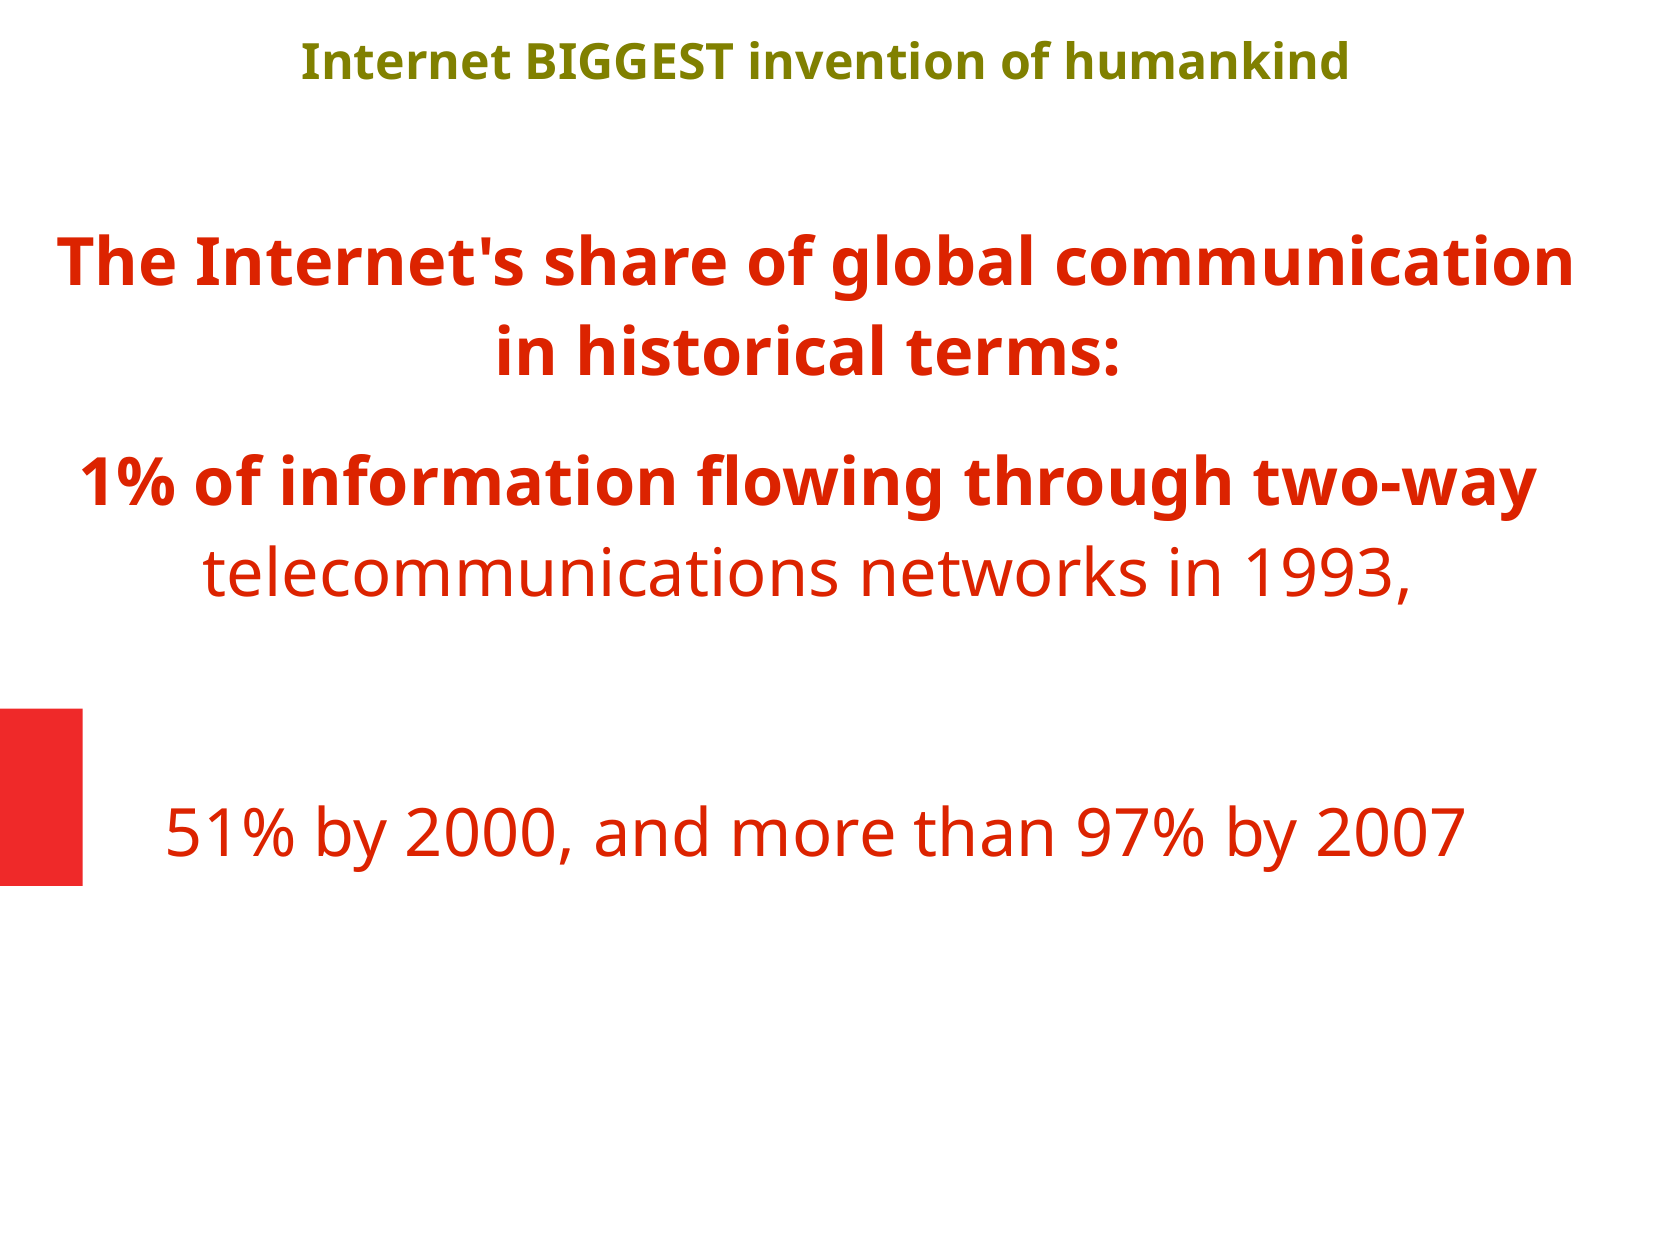

# Internet BIGGEST invention of humankind
The Internet's share of global communication in historical terms:
1% of information flowing through two-way telecommunications networks in 1993,
51% by 2000, and more than 97% by 2007